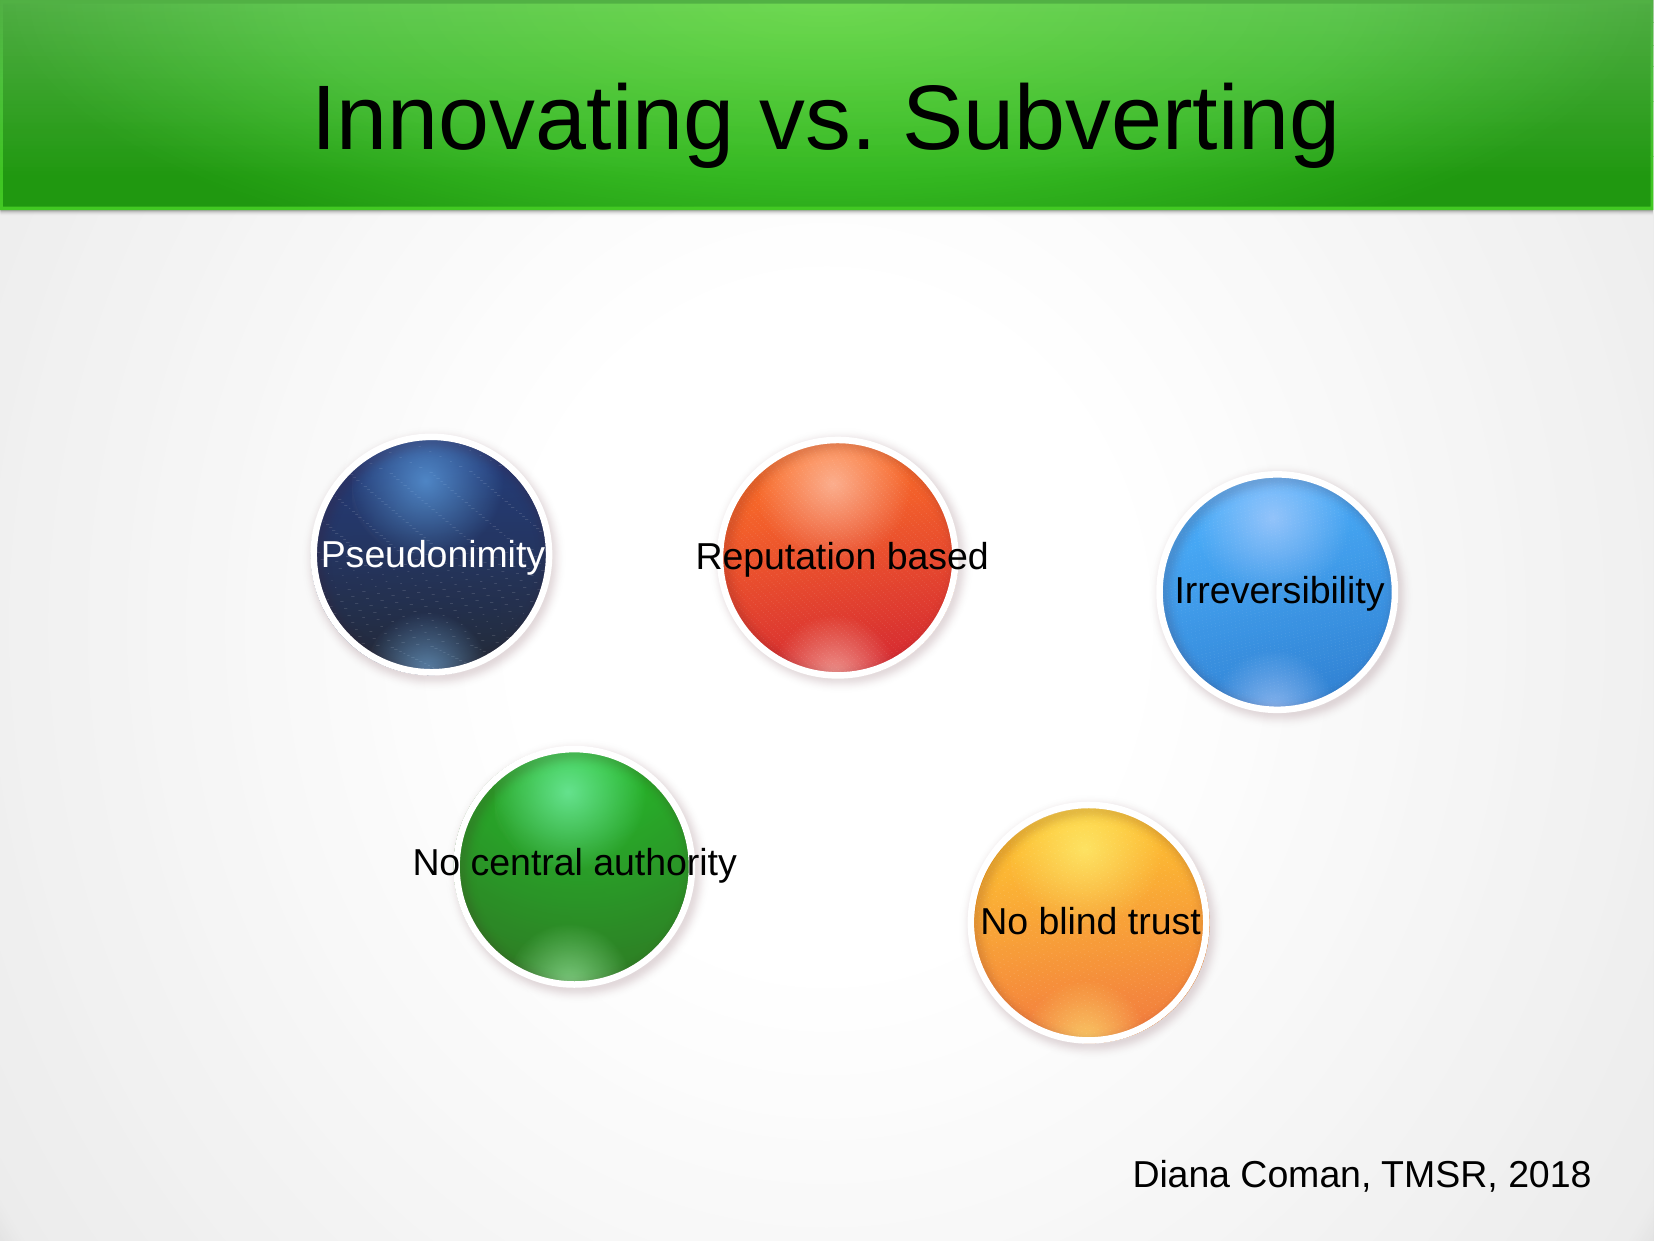

# Innovating vs. Subverting
Pseudonimity
Reputation based
Irreversibility
No central authority
No blind trust
Diana Coman, TMSR, 2018